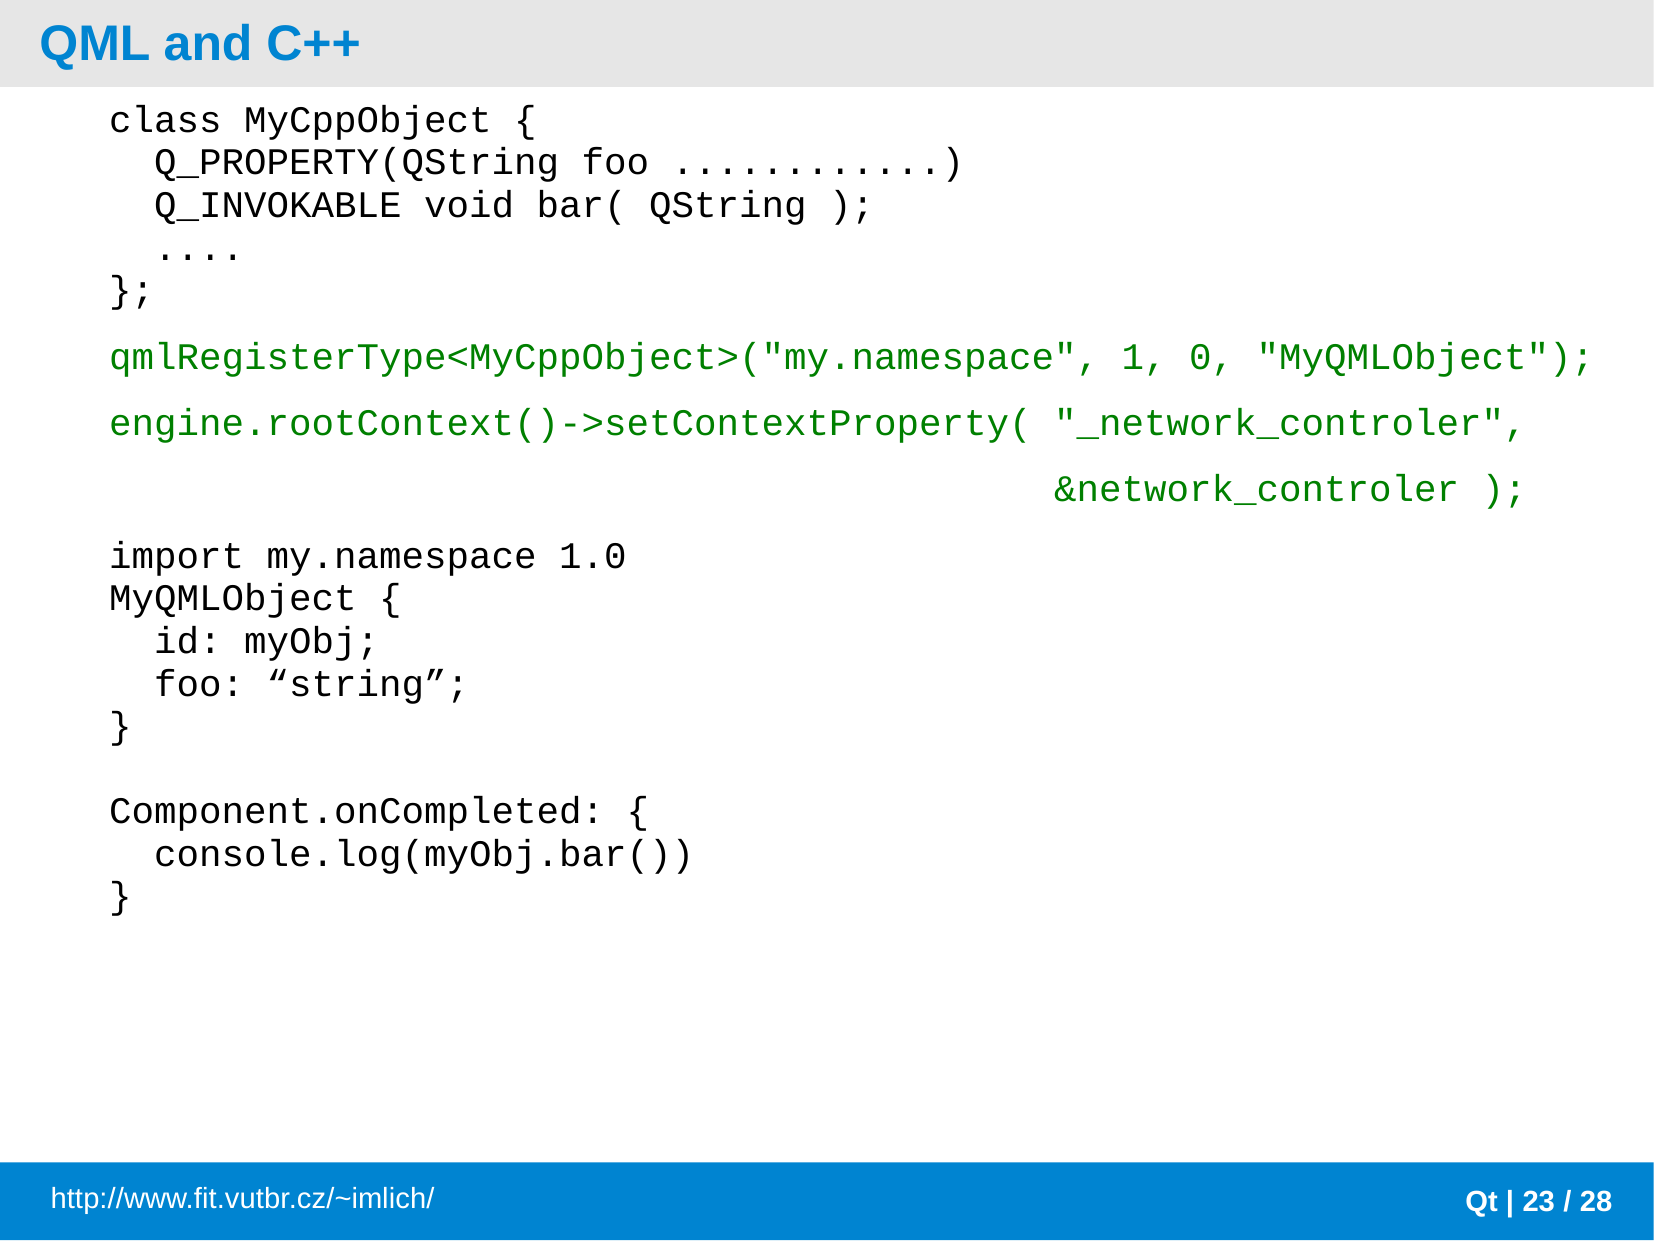

# QML and C++
class MyCppObject {
 Q_PROPERTY(QString foo ............)
 Q_INVOKABLE void bar( QString );
 ....
};
qmlRegisterType<MyCppObject>("my.namespace", 1, 0, "MyQMLObject");
engine.rootContext()->setContextProperty( "_network_controler",
 &network_controler );
import my.namespace 1.0
MyQMLObject {
 id: myObj;
 foo: “string”;
}
Component.onCompleted: {
 console.log(myObj.bar())
}